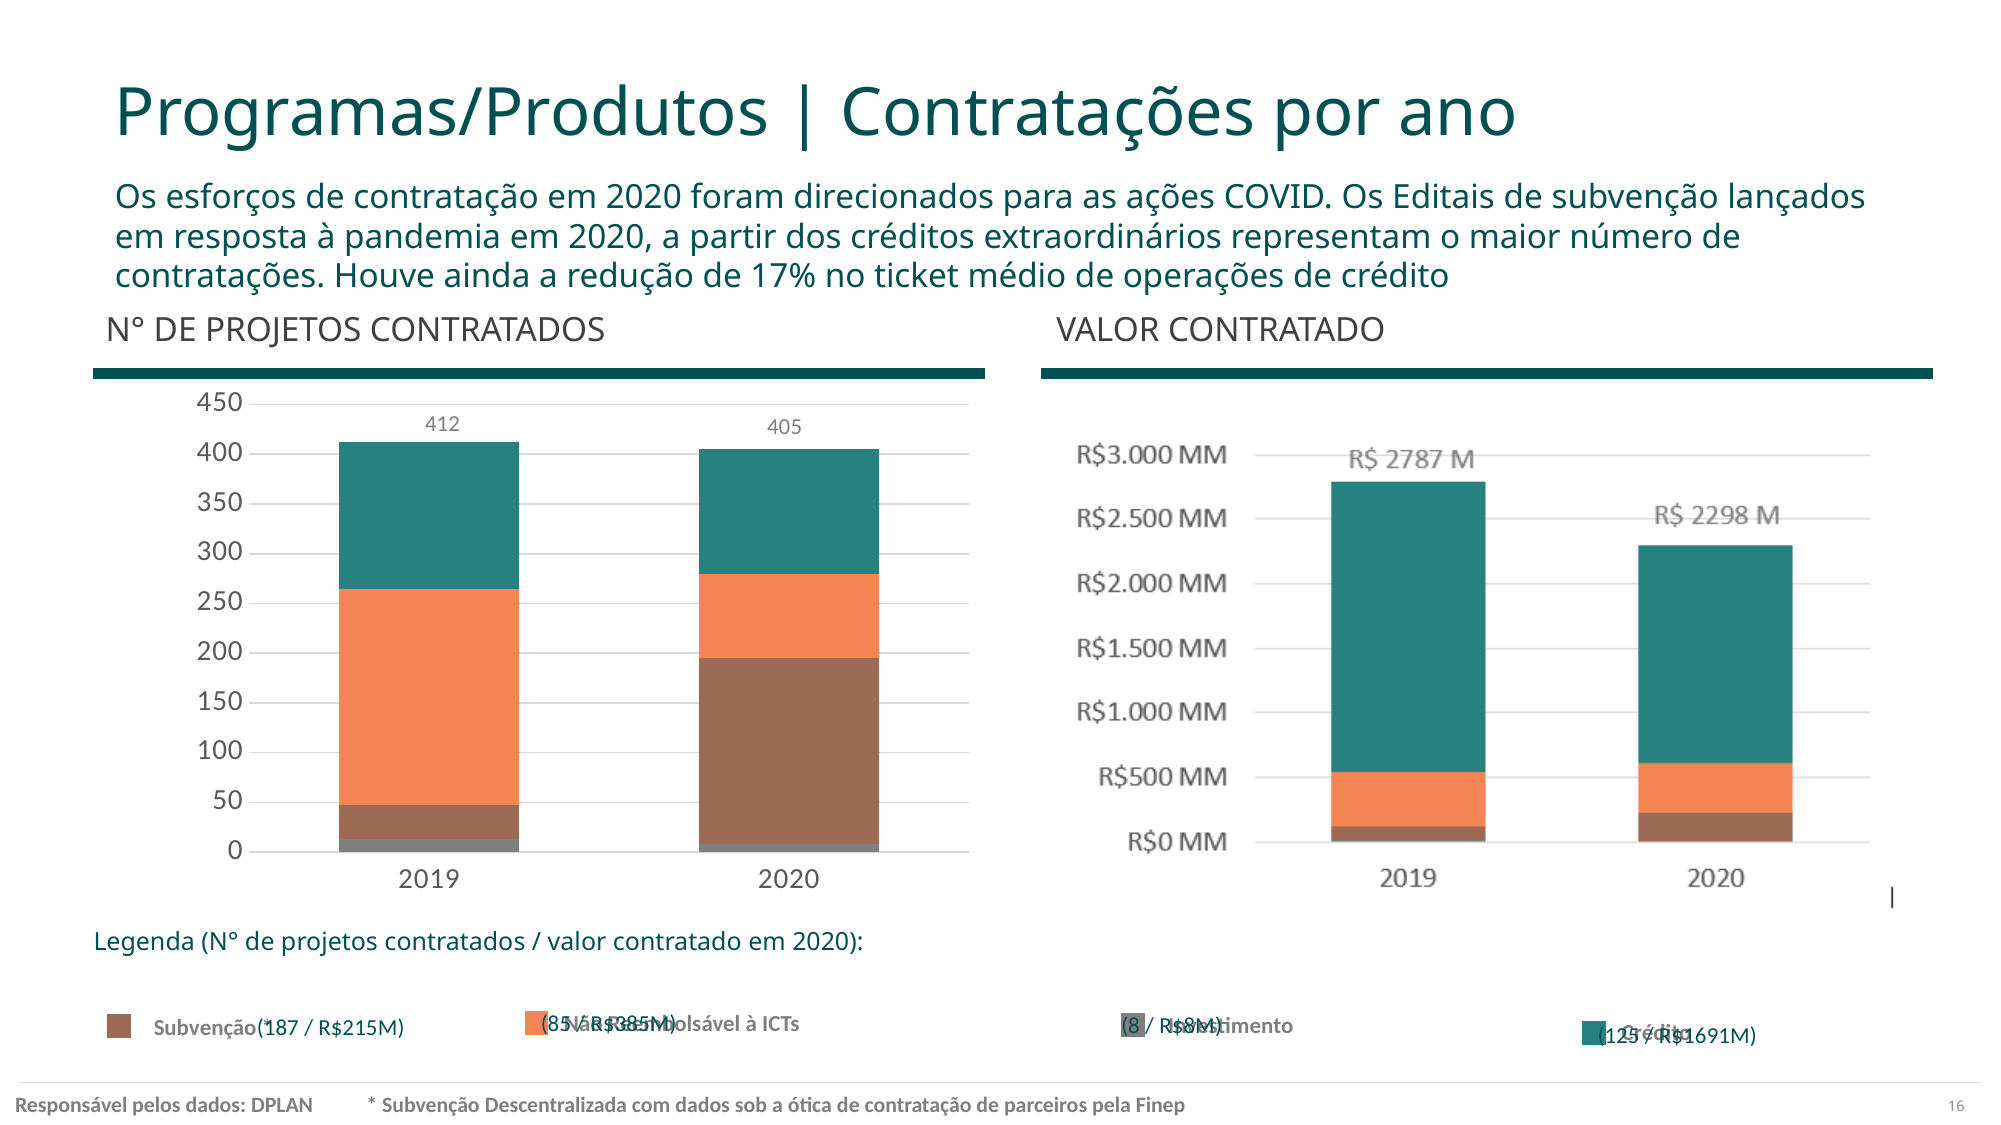

Programas/Produtos | Contratações por ano
# Os esforços de contratação em 2020 foram direcionados para as ações COVID. Os Editais de subvenção lançados em resposta à pandemia em 2020, a partir dos créditos extraordinários representam o maior número de contratações. Houve ainda a redução de 17% no ticket médio de operações de crédito
N° DE PROJETOS CONTRATADOS
VALOR CONTRATADO
### Chart
| Category | Investimento | Subvenção | Não Reembolsável a ICTs | Crédito |
|---|---|---|---|---|
| 2019 | 13.0 | 34.0 | 218.0 | 147.0 |
| 2020 | 8.0 | 187.0 | 85.0 | 125.0 |
412
405
Legenda (N° de projetos contratados / valor contratado em 2020):
(85 / R$385M)
Não Reembolsável à ICTs
(8 / R$8M)
Investimento
(187 / R$215M)
Subvenção *
Crédito
(125 / R$1691M)
Responsável pelos dados: DPLAN
* Subvenção Descentralizada com dados sob a ótica de contratação de parceiros pela Finep